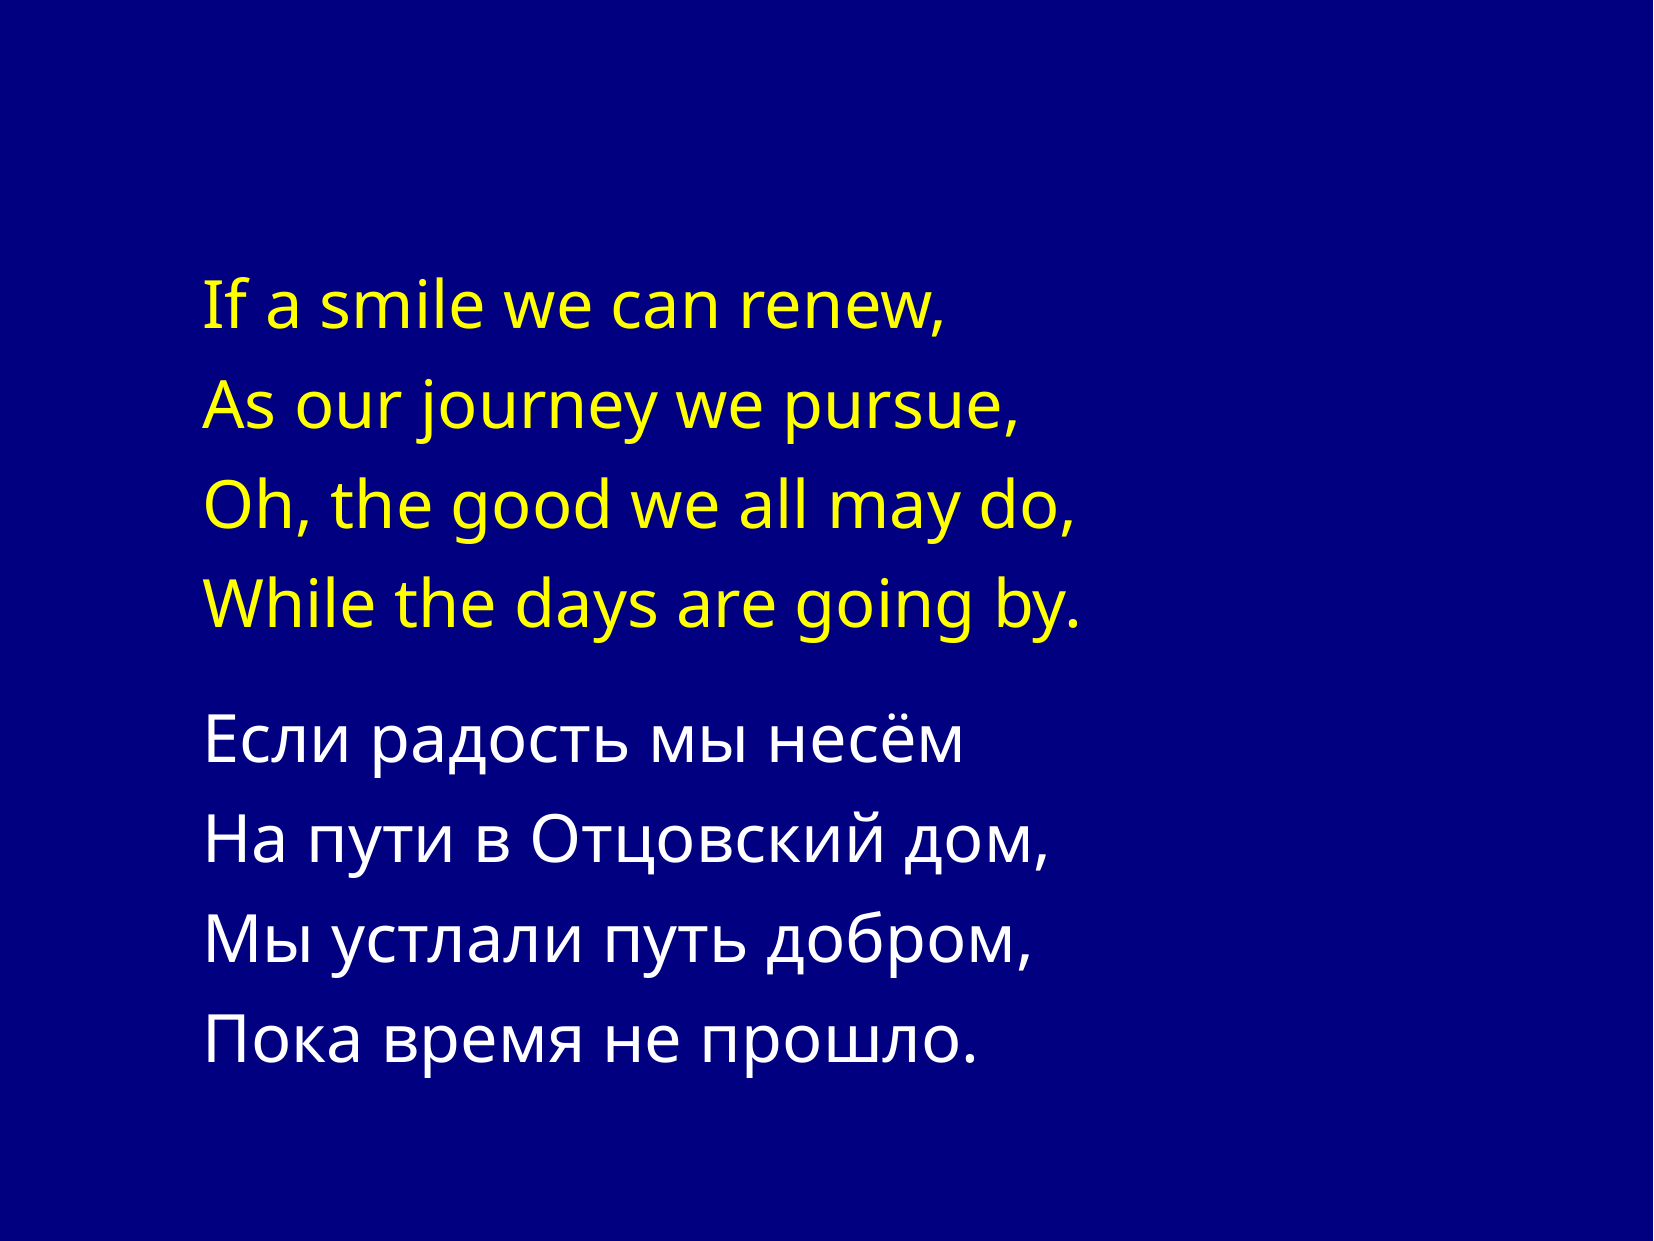

If a smile we can renew,
	As our journey we pursue,
	Oh, the good we all may do,
	While the days are going by.
	Если радость мы несём
	На пути в Отцовский дом,
	Мы устлали путь добром,
	Пока время не прошло.